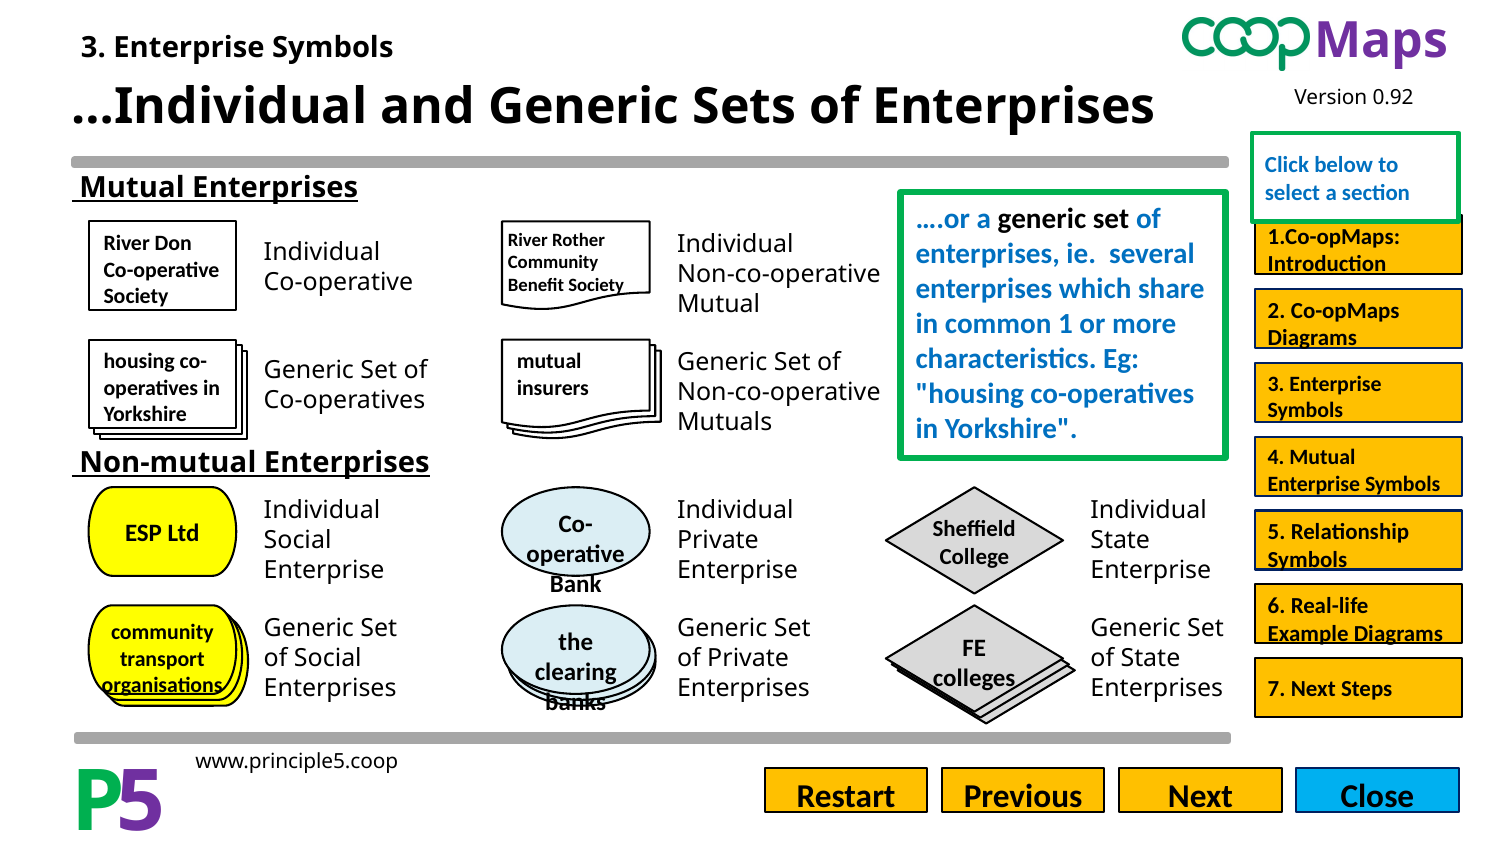

Maps
3. Enterprise Symbols
…Individual and Generic Sets of Enterprises
Version 0.92
Click below to select a section
 Mutual Enterprises
….or a generic set of enterprises, ie. several enterprises which share in common 1 or more characteristics. Eg: "housing co-operatives in Yorkshire".
1.Co-opMaps: Introduction
River Don Co-operative Society
Individual
Co-operative
River Rother Community Benefit Society
Individual
Non-co-operative Mutual
2. Co-opMaps Diagrams
housing co-operatives in Yorkshire
Generic Set of
Co-operatives
mutual insurers
Generic Set of
Non-co-operative
Mutuals
3. Enterprise Symbols
 Non-mutual Enterprises
4. Mutual Enterprise Symbols
ESP Ltd
Individual
Social Enterprise
Co-operative Bank
Individual
Private Enterprise
Sheffield College
Individual
State Enterprise
5. Relationship Symbols
6. Real-life Example Diagrams
community transport organisations
Generic Set
of Social Enterprises
the clearing banks
Generic Set
of Private Enterprises
FE colleges
Generic Set
of State Enterprises
7. Next Steps
P
5
 www.principle5.coop
Restart
Previous
Next
Close